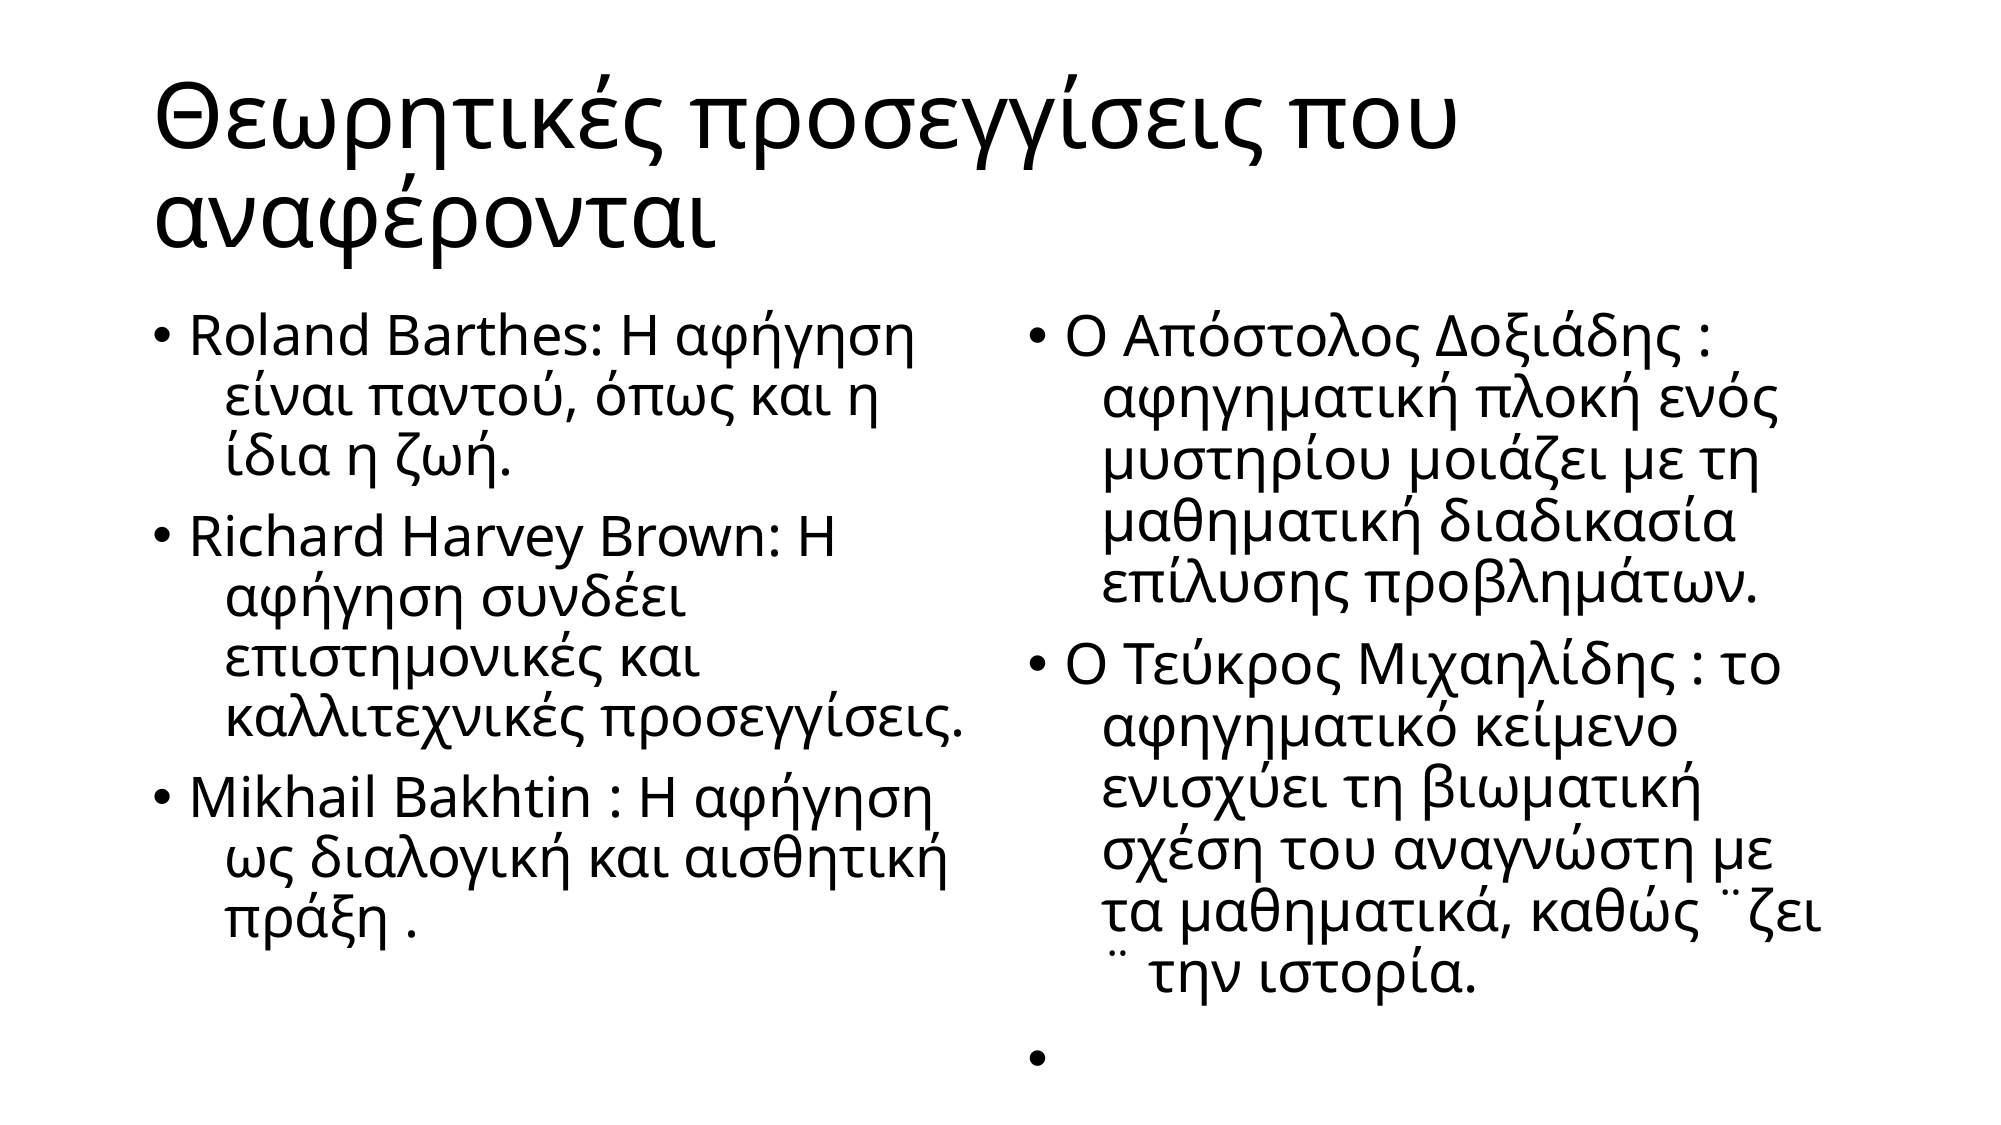

# Θεωρητικές προσεγγίσεις που αναφέρονται
Roland Barthes: Η αφήγηση είναι παντού, όπως και η ίδια η ζωή.
Richard Harvey Brown: Η αφήγηση συνδέει επιστημονικές και καλλιτεχνικές προσεγγίσεις.
Mikhail Bakhtin : Η αφήγηση ως διαλογική και αισθητική πράξη .
Ο Απόστολος Δοξιάδης : αφηγηματική πλοκή ενός μυστηρίου μοιάζει με τη μαθηματική διαδικασία επίλυσης προβλημάτων.
Ο Τεύκρος Μιχαηλίδης : το αφηγηματικό κείμενο ενισχύει τη βιωματική σχέση του αναγνώστη με τα μαθηματικά, καθώς ¨ζει ¨ την ιστορία.